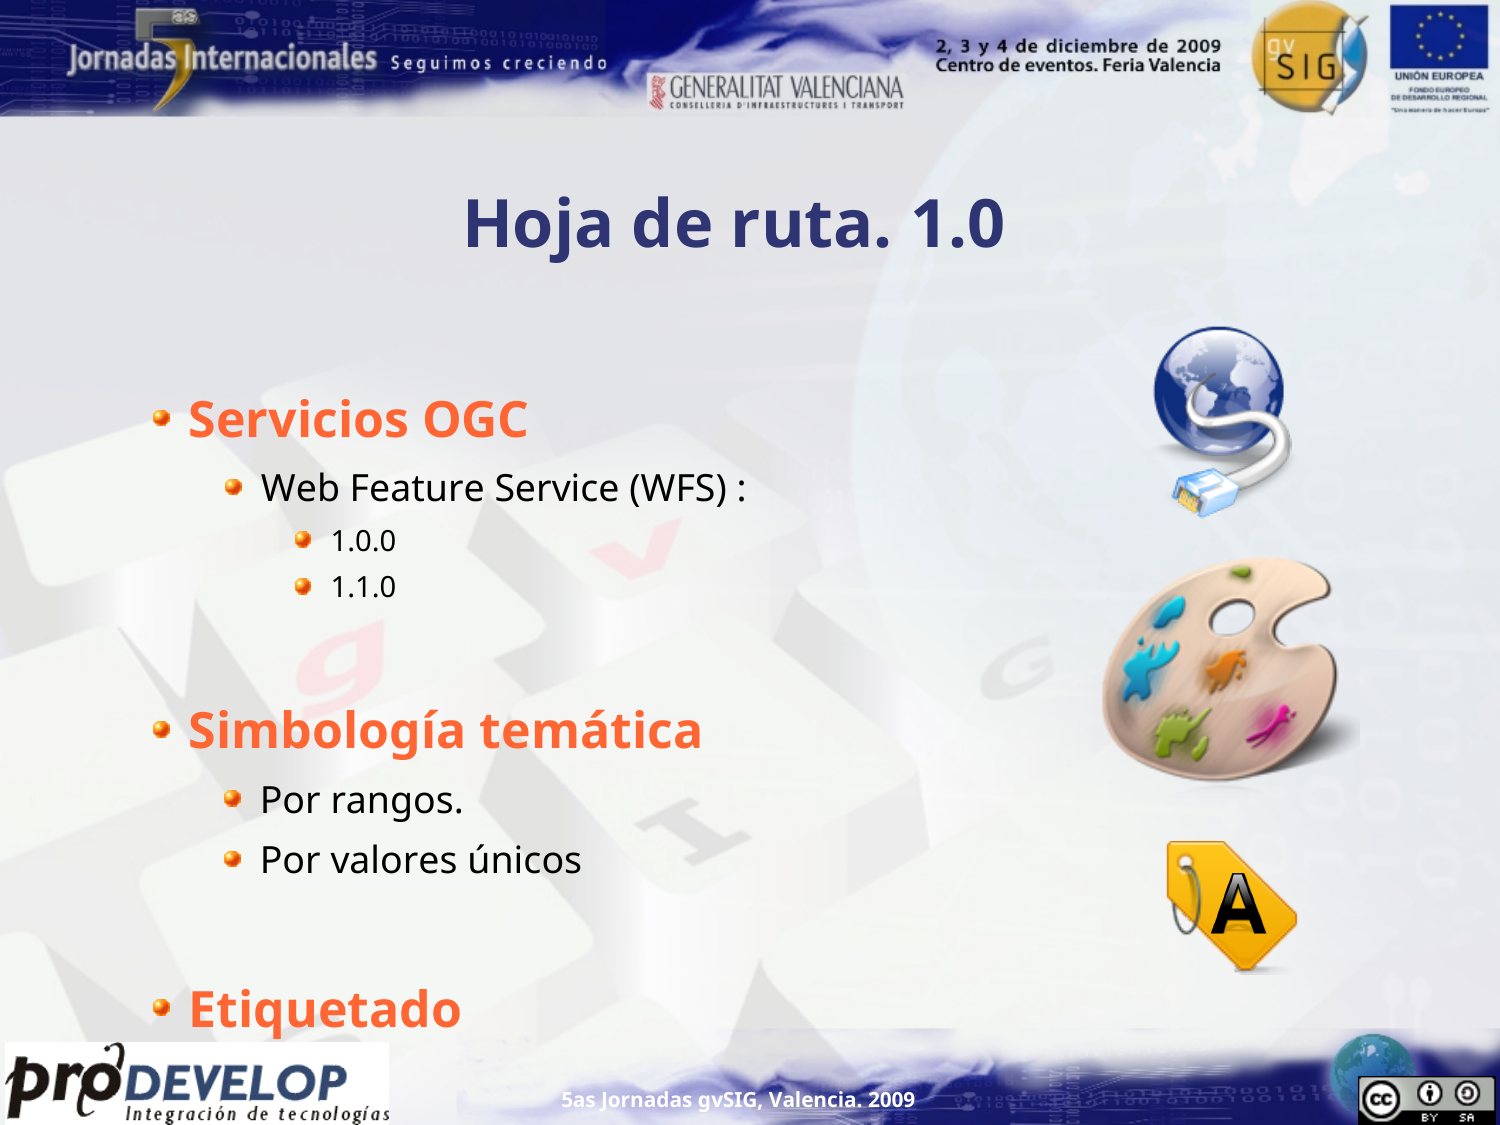

# Hoja de ruta. 1.0
Servicios OGC
Web Feature Service (WFS) :
1.0.0
1.1.0
Simbología temática
Por rangos.
Por valores únicos
Etiquetado
25/10/2006
25
Plan Difusión Interna gvSIG v. 2.0